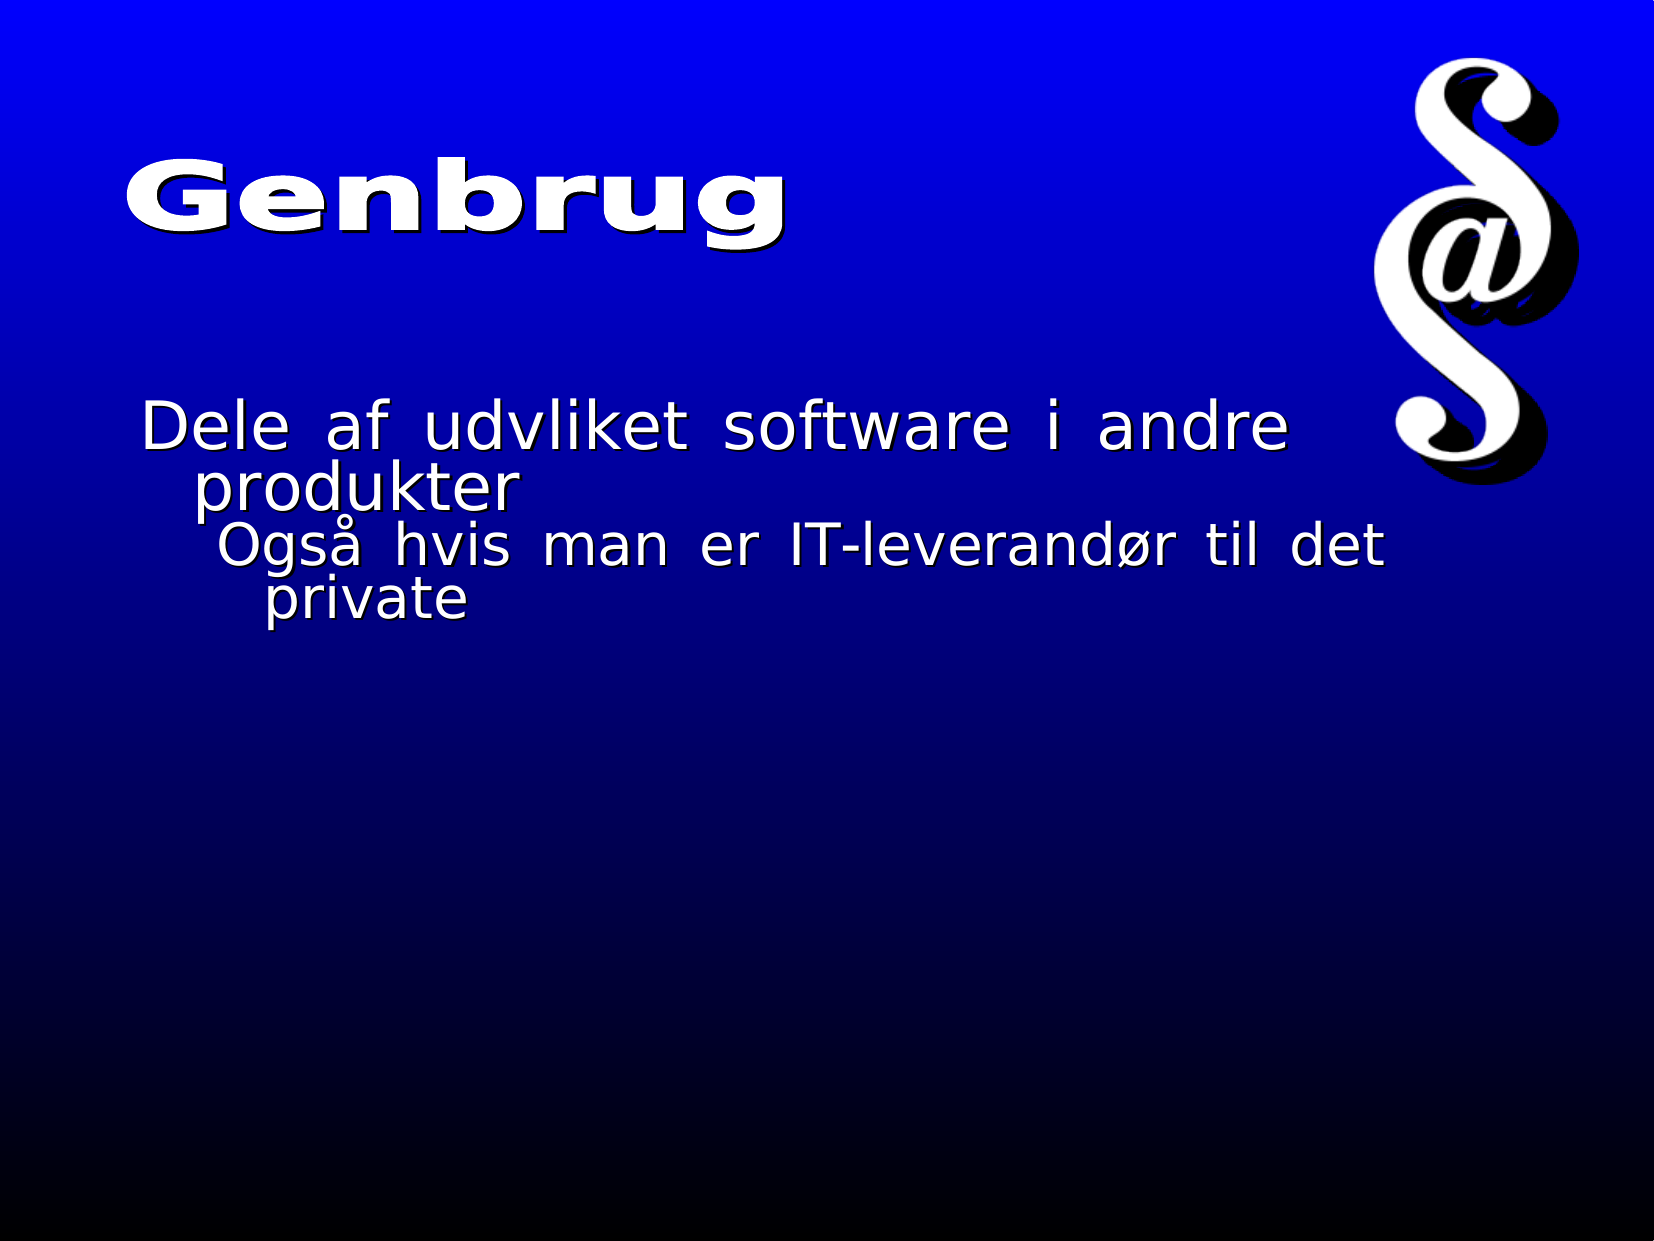

# Genbrug
Dele af udvliket software i andre produkter
Også hvis man er IT-leverandør til det private